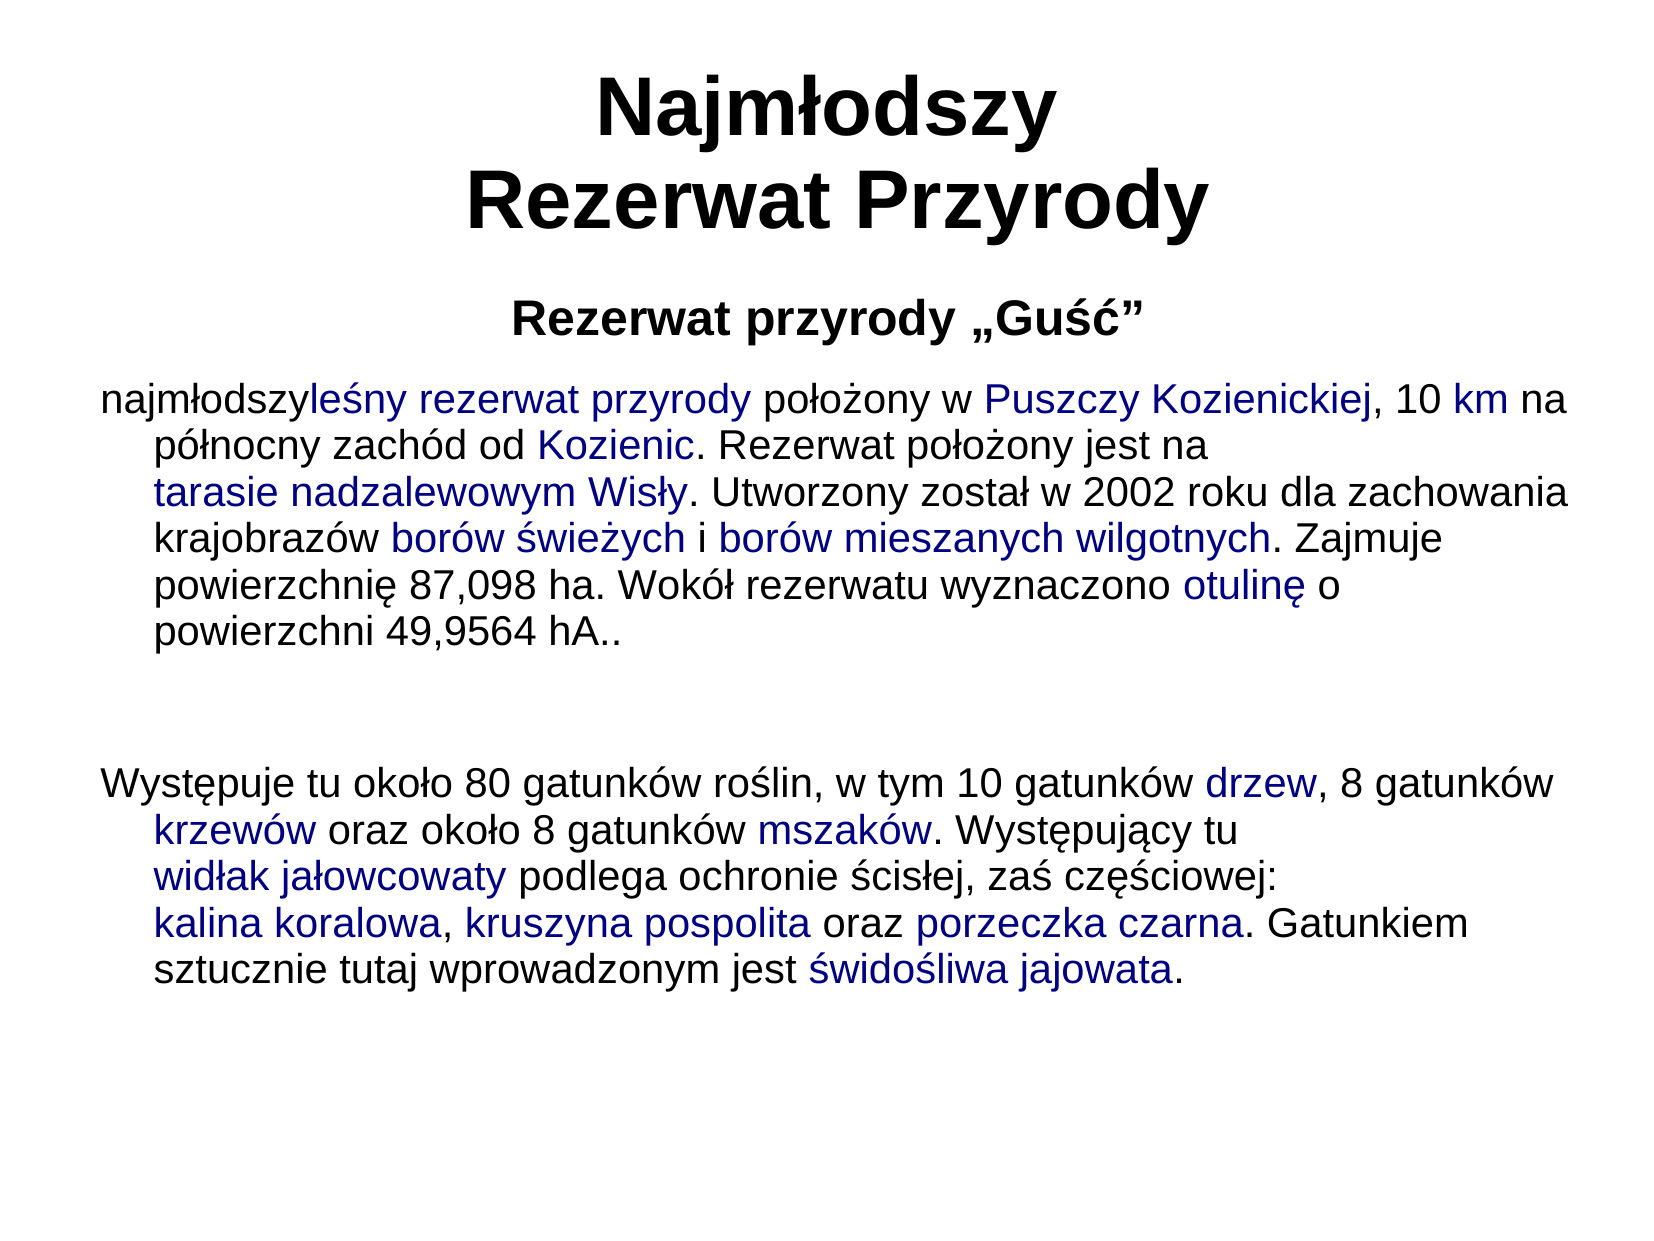

# Najmłodszy Rezerwat Przyrody
Rezerwat przyrody „Guść”
najmłodszyleśny rezerwat przyrody położony w Puszczy Kozienickiej, 10 km na północny zachód od Kozienic. Rezerwat położony jest na tarasie nadzalewowym Wisły. Utworzony został w 2002 roku dla zachowania krajobrazów borów świeżych i borów mieszanych wilgotnych. Zajmuje powierzchnię 87,098 ha. Wokół rezerwatu wyznaczono otulinę o powierzchni 49,9564 hA..
Występuje tu około 80 gatunków roślin, w tym 10 gatunków drzew, 8 gatunków krzewów oraz około 8 gatunków mszaków. Występujący tu widłak jałowcowaty podlega ochronie ścisłej, zaś częściowej: kalina koralowa, kruszyna pospolita oraz porzeczka czarna. Gatunkiem sztucznie tutaj wprowadzonym jest świdośliwa jajowata.